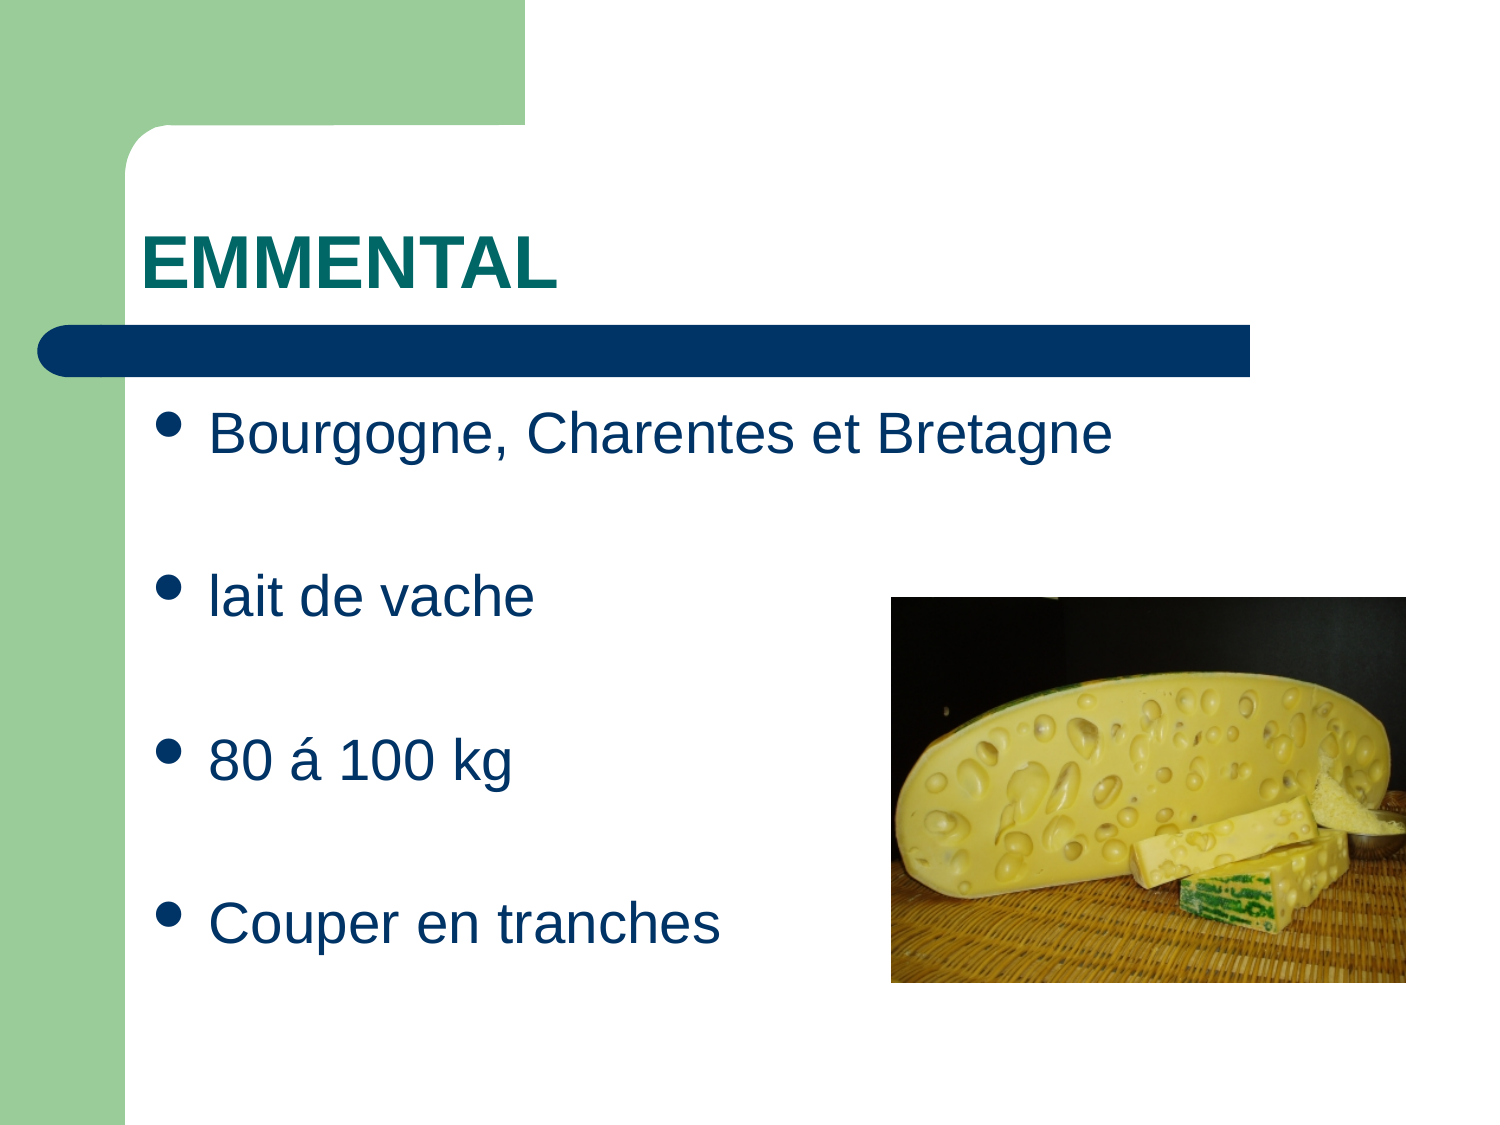

# EMMENTAL
Bourgogne, Charentes et Bretagne
lait de vache
80 á 100 kg
Couper en tranches